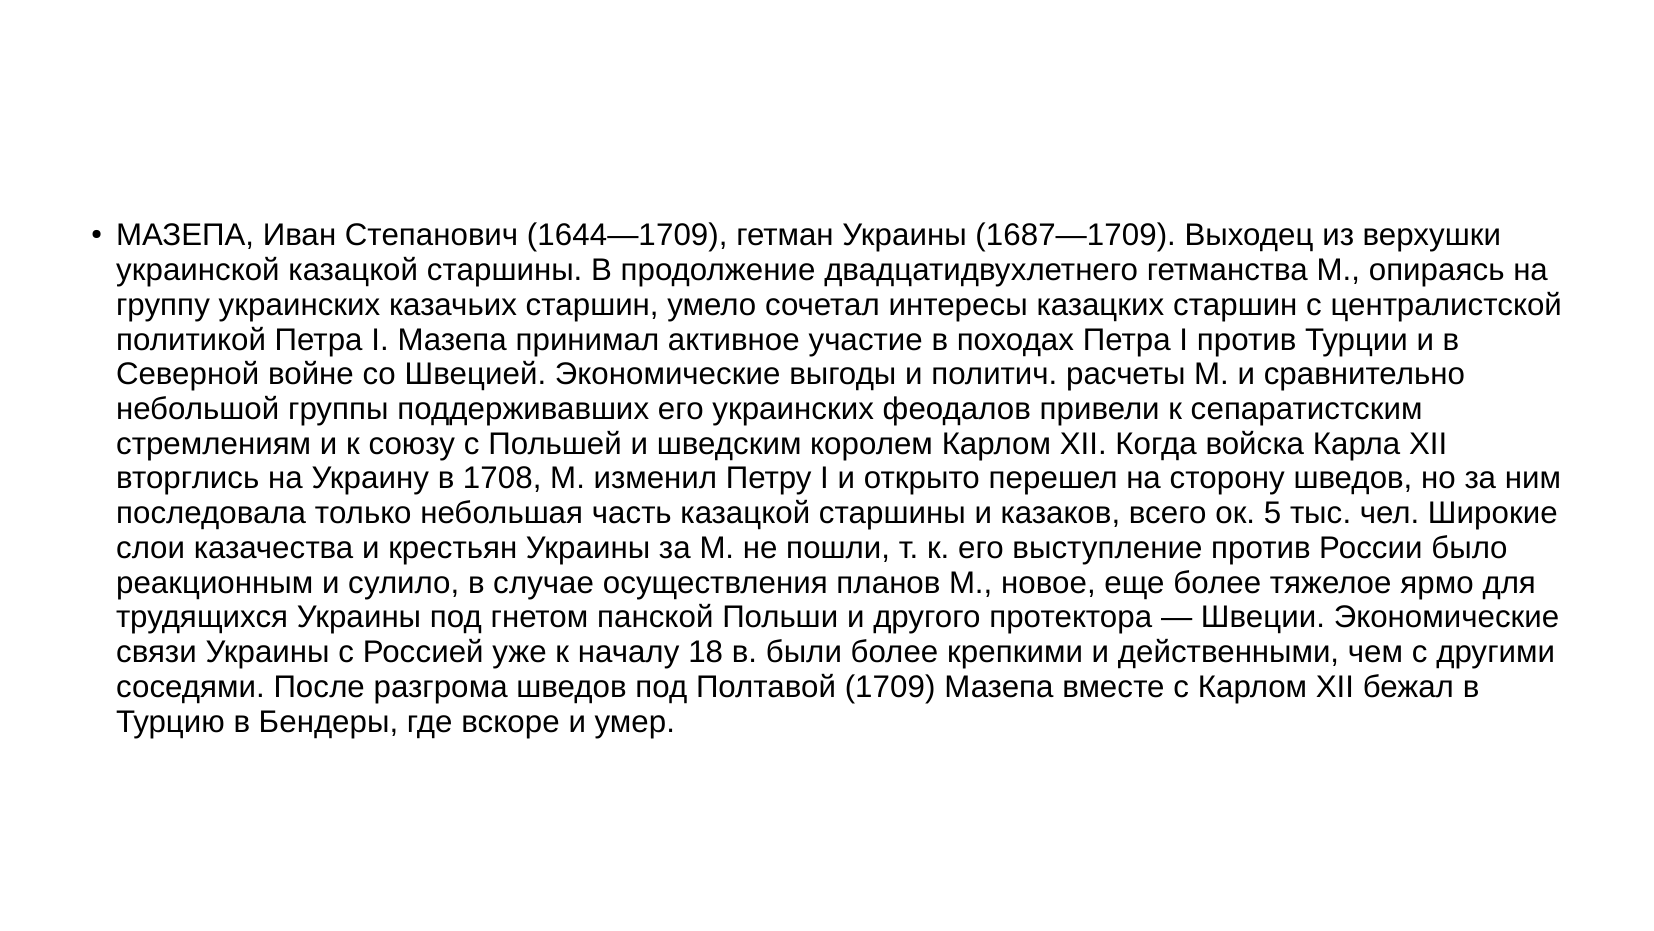

#
МАЗЕПА, Иван Степанович (1644—1709), гетман Украины (1687—1709). Выходец из верхушки украинской казацкой старшины. В продолжение двадцатидвухлетнего гетманства М., опираясь на группу украинских казачьих старшин, умело сочетал интересы казацких старшин с централистской политикой Петра I. Мазепа принимал активное участие в походах Петра I против Турции и в Северной войне со Швецией. Экономические выгоды и политич. расчеты М. и сравнительно небольшой группы поддерживавших его украинских феодалов привели к сепаратистским стремлениям и к союзу с Польшей и шведским королем Карлом XII. Когда войска Карла XII вторглись на Украину в 1708, М. изменил Петру I и открыто перешел на сторону шведов, но за ним последовала только небольшая часть казацкой старшины и казаков, всего ок. 5 тыс. чел. Широкие слои казачества и крестьян Украины за М. не пошли, т. к. его выступление против России было реакционным и сулило, в случае осуществления планов М., новое, еще более тяжелое ярмо для трудящихся Украины под гнетом панской Польши и другого протектора — Швеции. Экономические связи Украины с Россией уже к началу 18 в. были более крепкими и действенными, чем с другими соседями. После разгрома шведов под Полтавой (1709) Мазепа вместе с Карлом XII бежал в Турцию в Бендеры, где вскоре и умер.